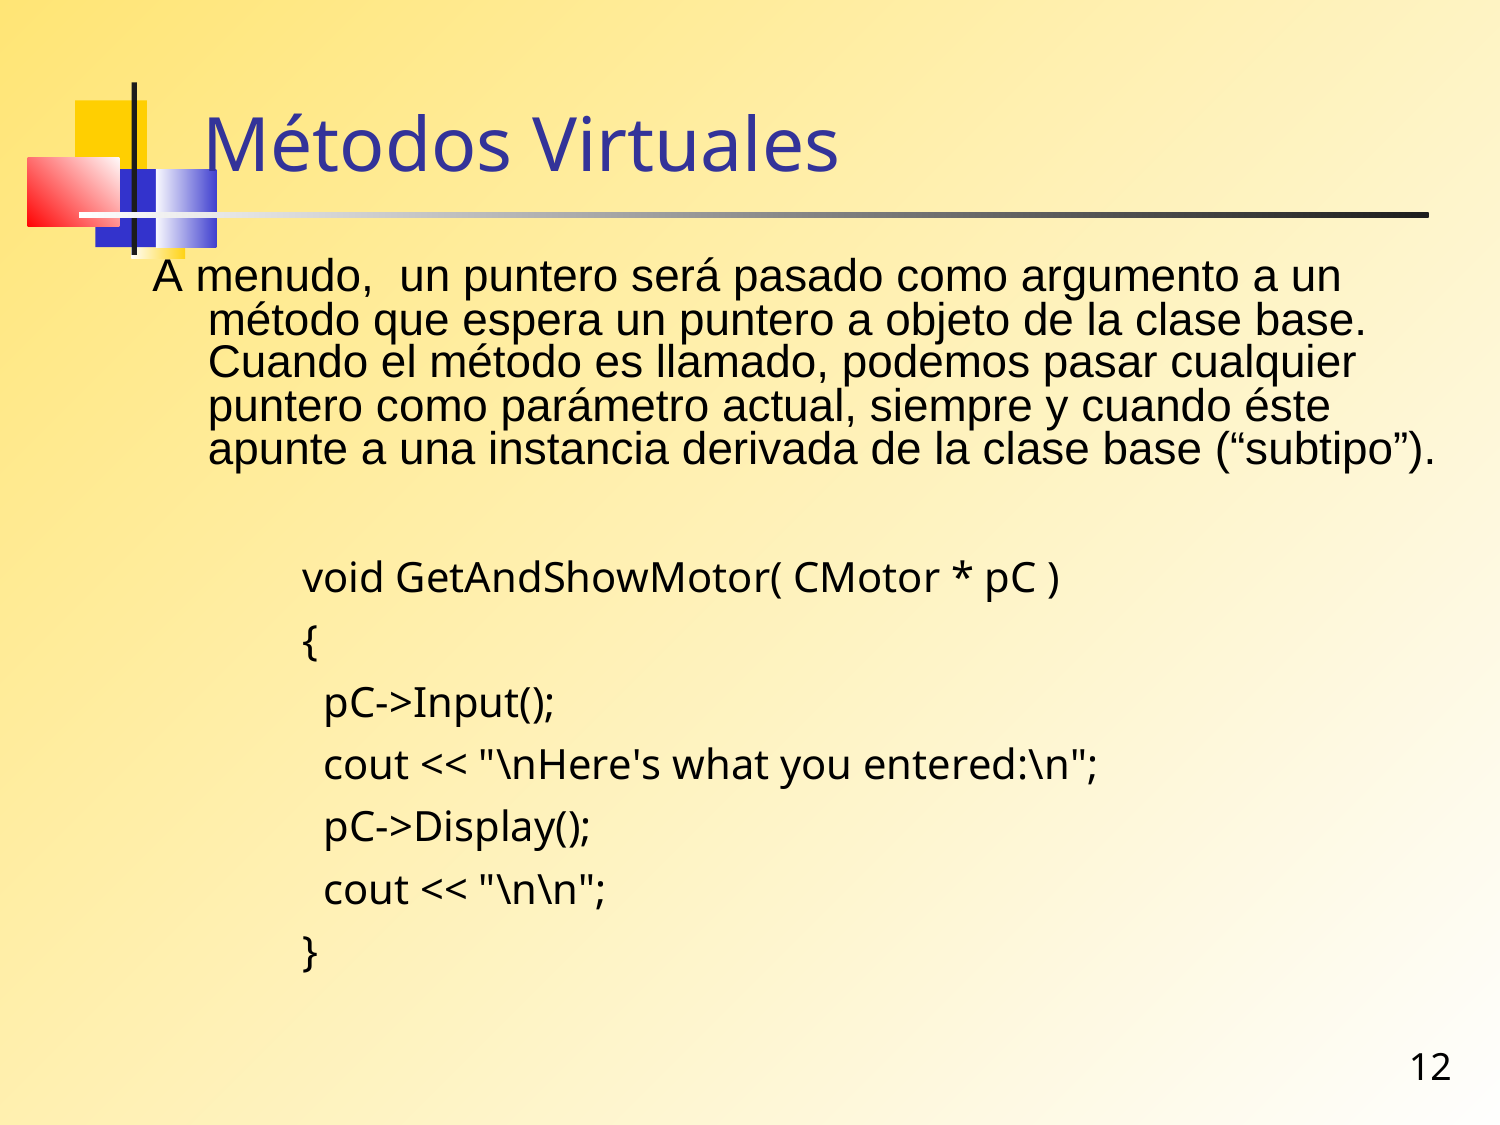

# Métodos Virtuales
A menudo, un puntero será pasado como argumento a un método que espera un puntero a objeto de la clase base. Cuando el método es llamado, podemos pasar cualquier puntero como parámetro actual, siempre y cuando éste apunte a una instancia derivada de la clase base (“subtipo”).
void GetAndShowMotor( CMotor * pC )‏
{
 pC->Input();
 cout << "\nHere's what you entered:\n";
 pC->Display();
 cout << "\n\n";
}
12